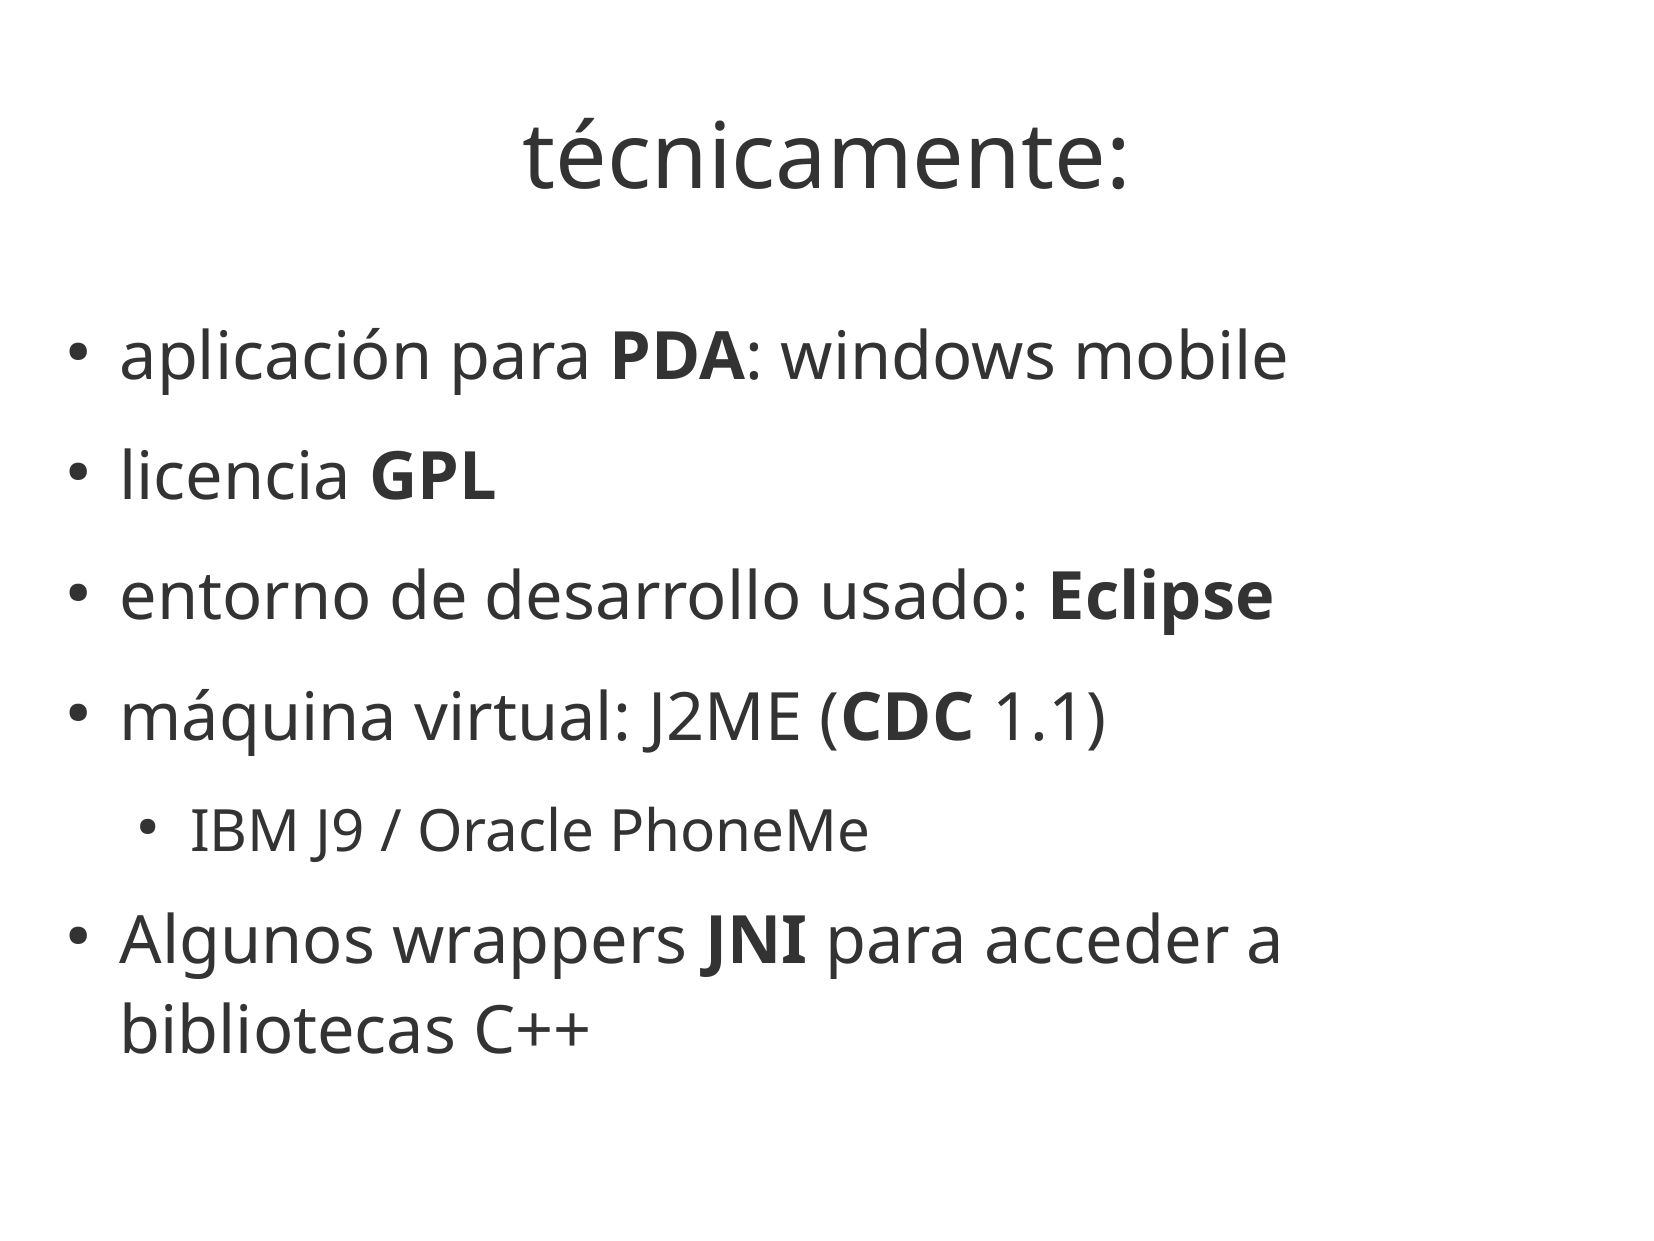

# técnicamente:
aplicación para PDA: windows mobile
licencia GPL
entorno de desarrollo usado: Eclipse
máquina virtual: J2ME (CDC 1.1)
IBM J9 / Oracle PhoneMe
Algunos wrappers JNI para acceder a bibliotecas C++